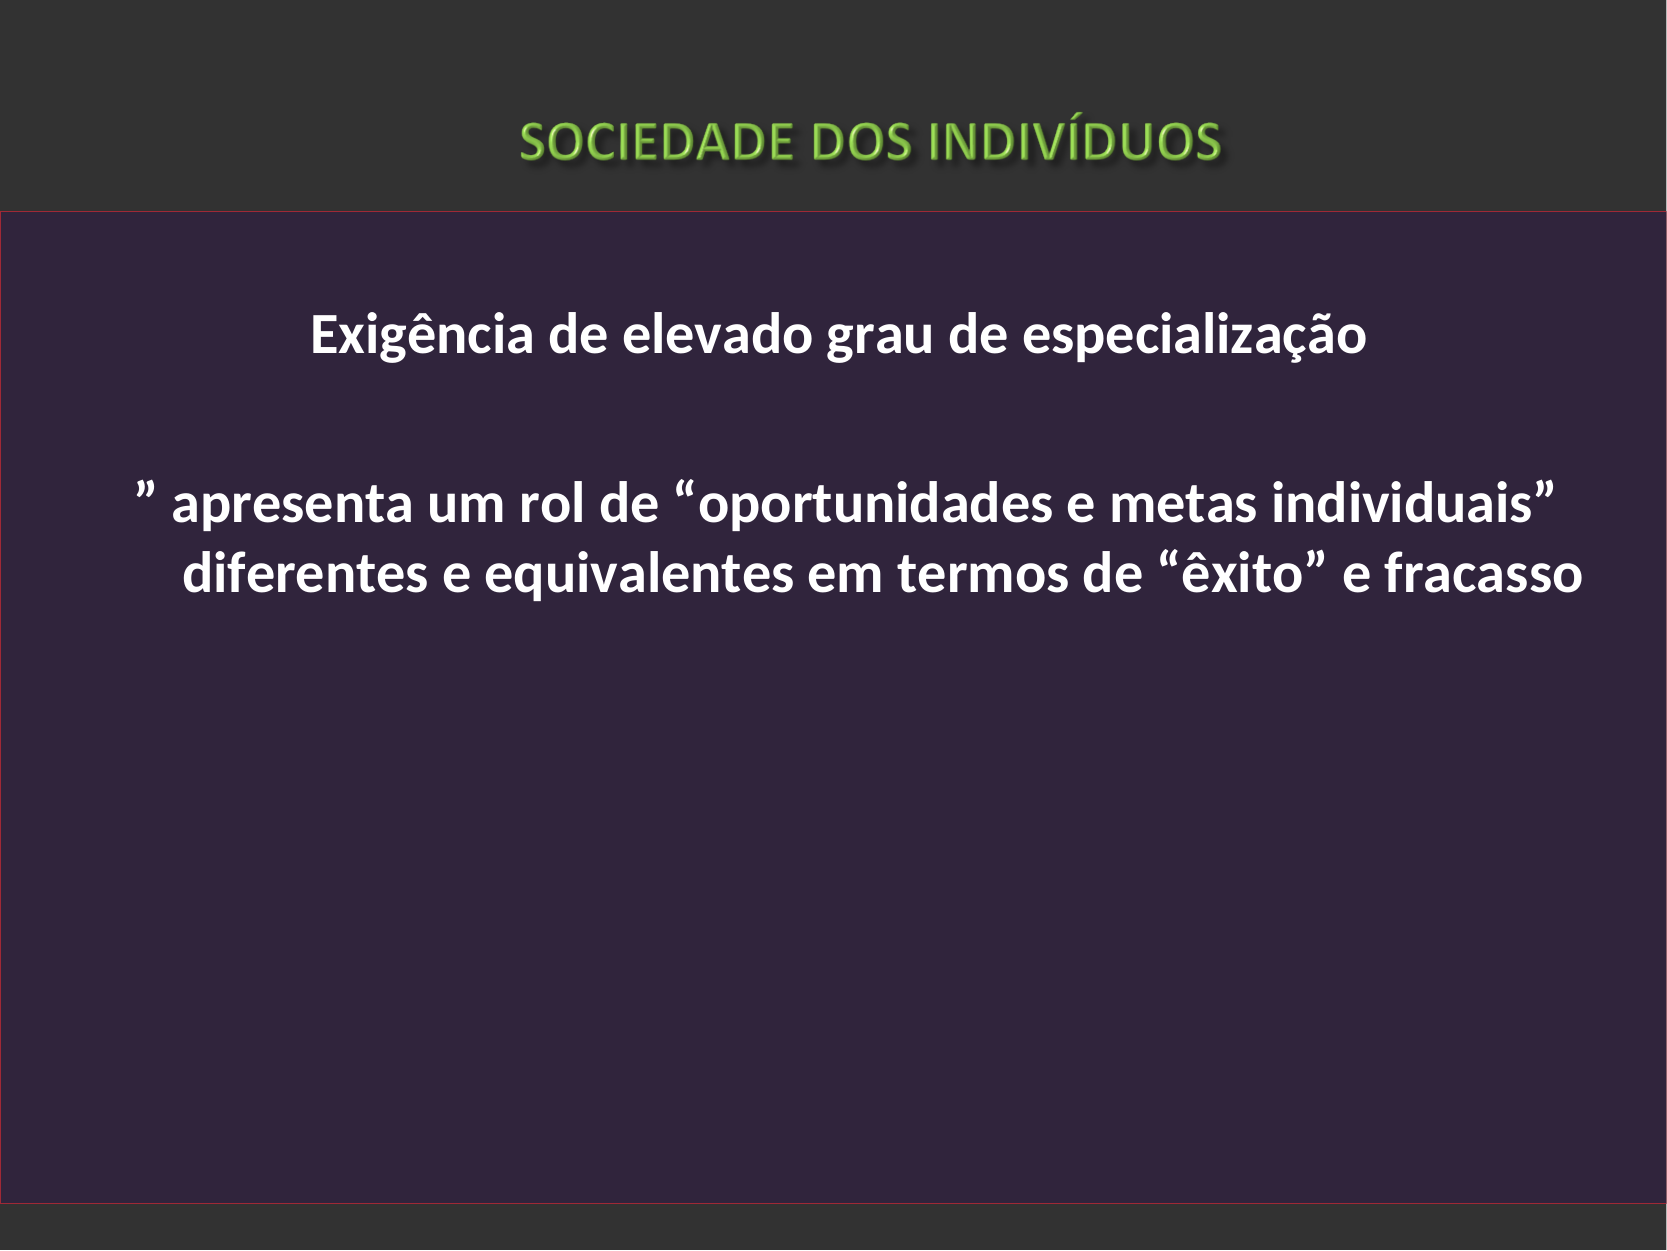

# Exigência de elevado grau de especialização
” apresenta um rol de “oportunidades e metas individuais” diferentes e equivalentes em termos de “êxito” e fracasso